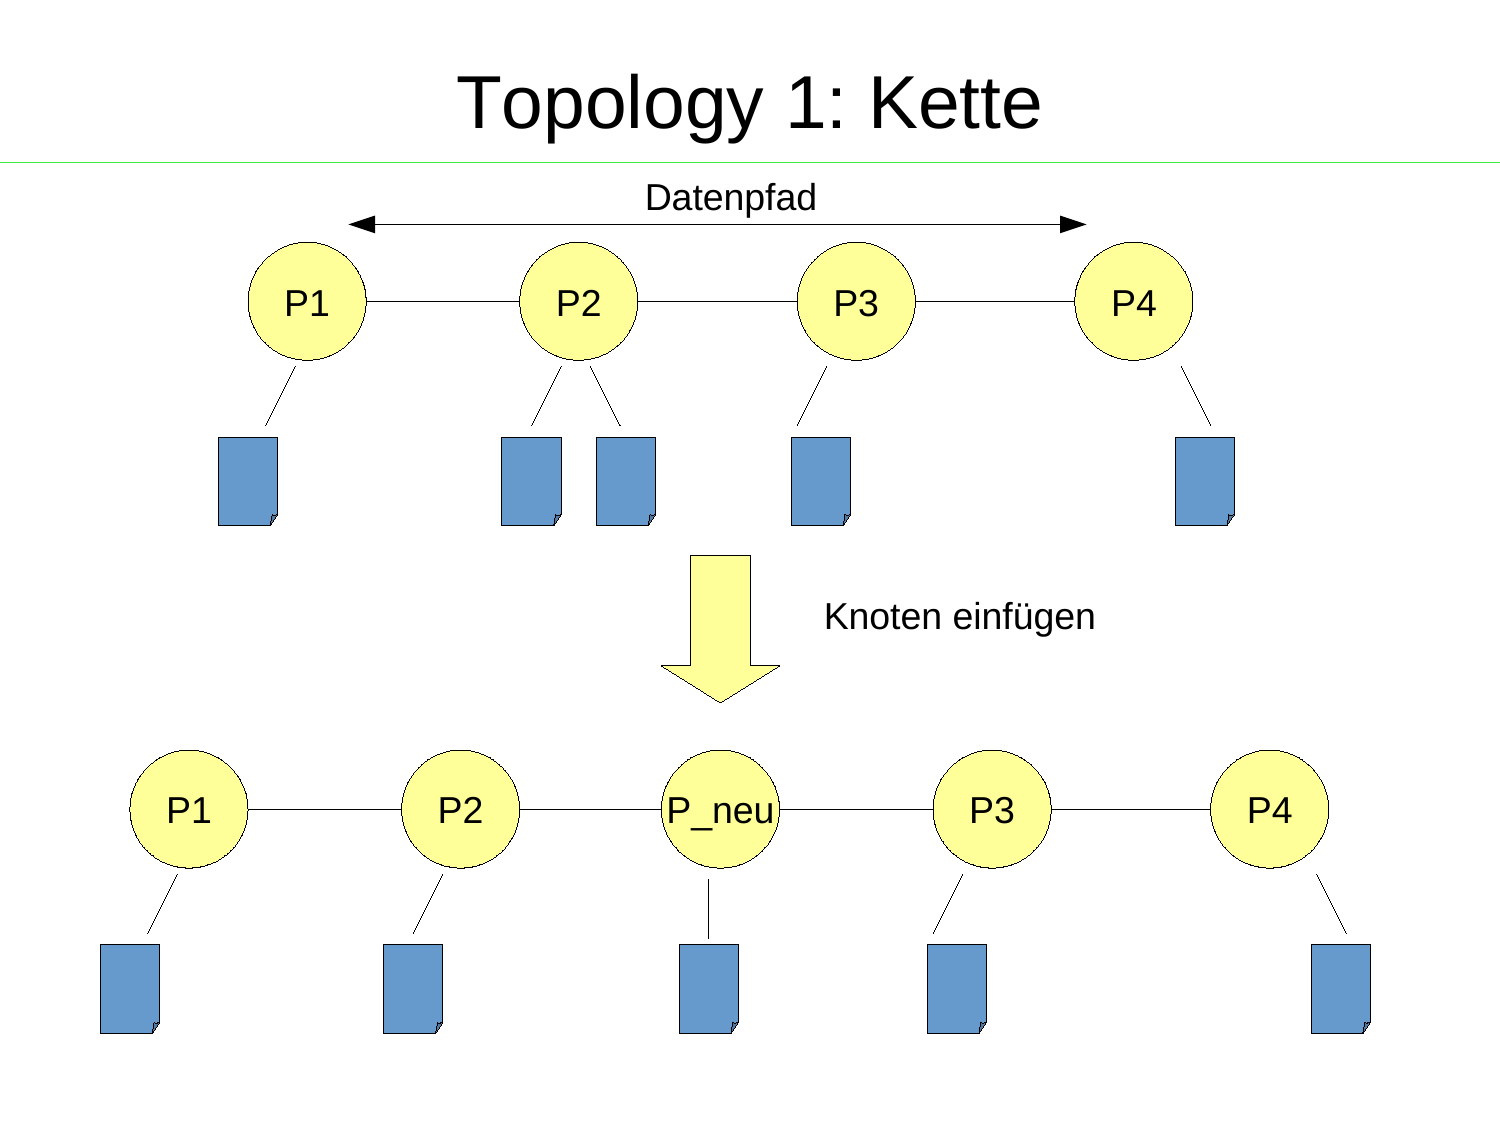

# Topology 1: Kette
Datenpfad
P1
P2
P3
P4
Knoten einfügen
P1
P2
P_neu
P3
P4